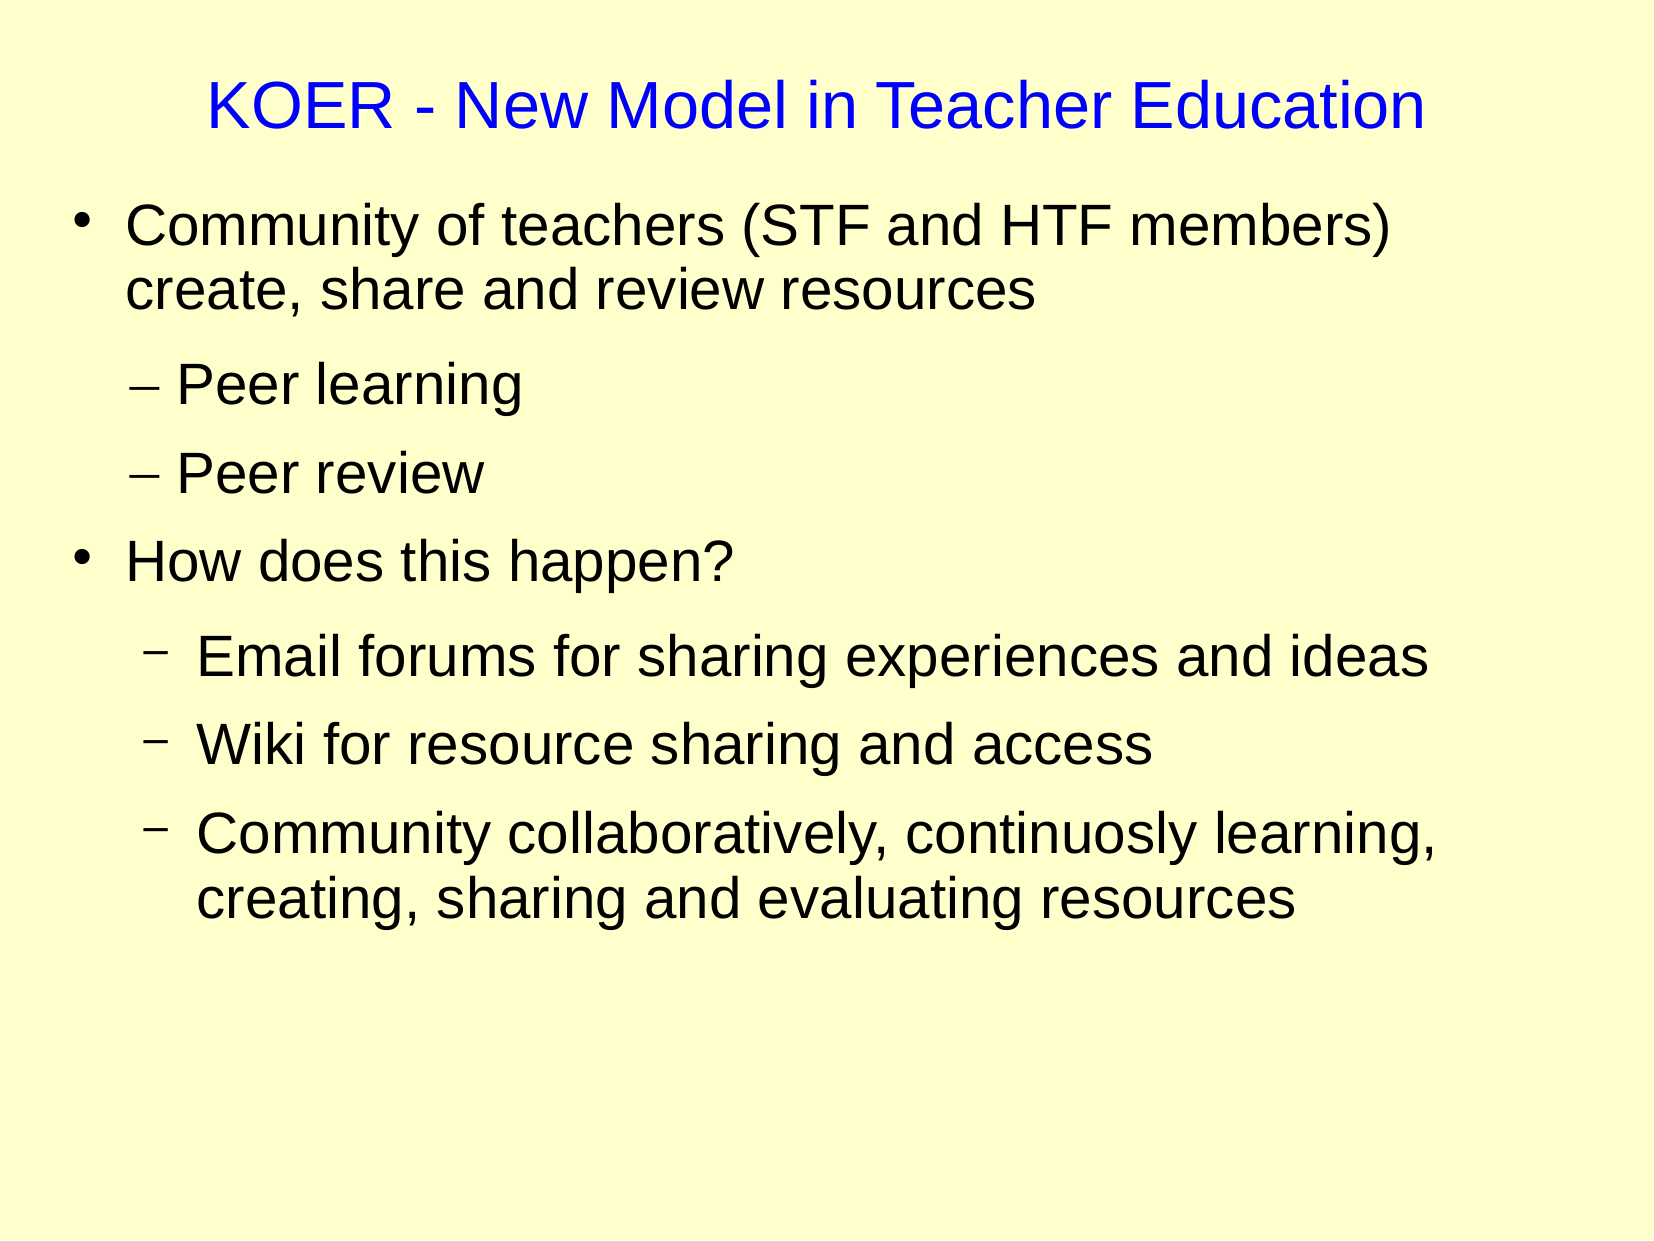

# KOER - New Model in Teacher Education
Community of teachers (STF and HTF members) create, share and review resources
Peer learning
Peer review
How does this happen?
Email forums for sharing experiences and ideas
Wiki for resource sharing and access
Community collaboratively, continuosly learning, creating, sharing and evaluating resources